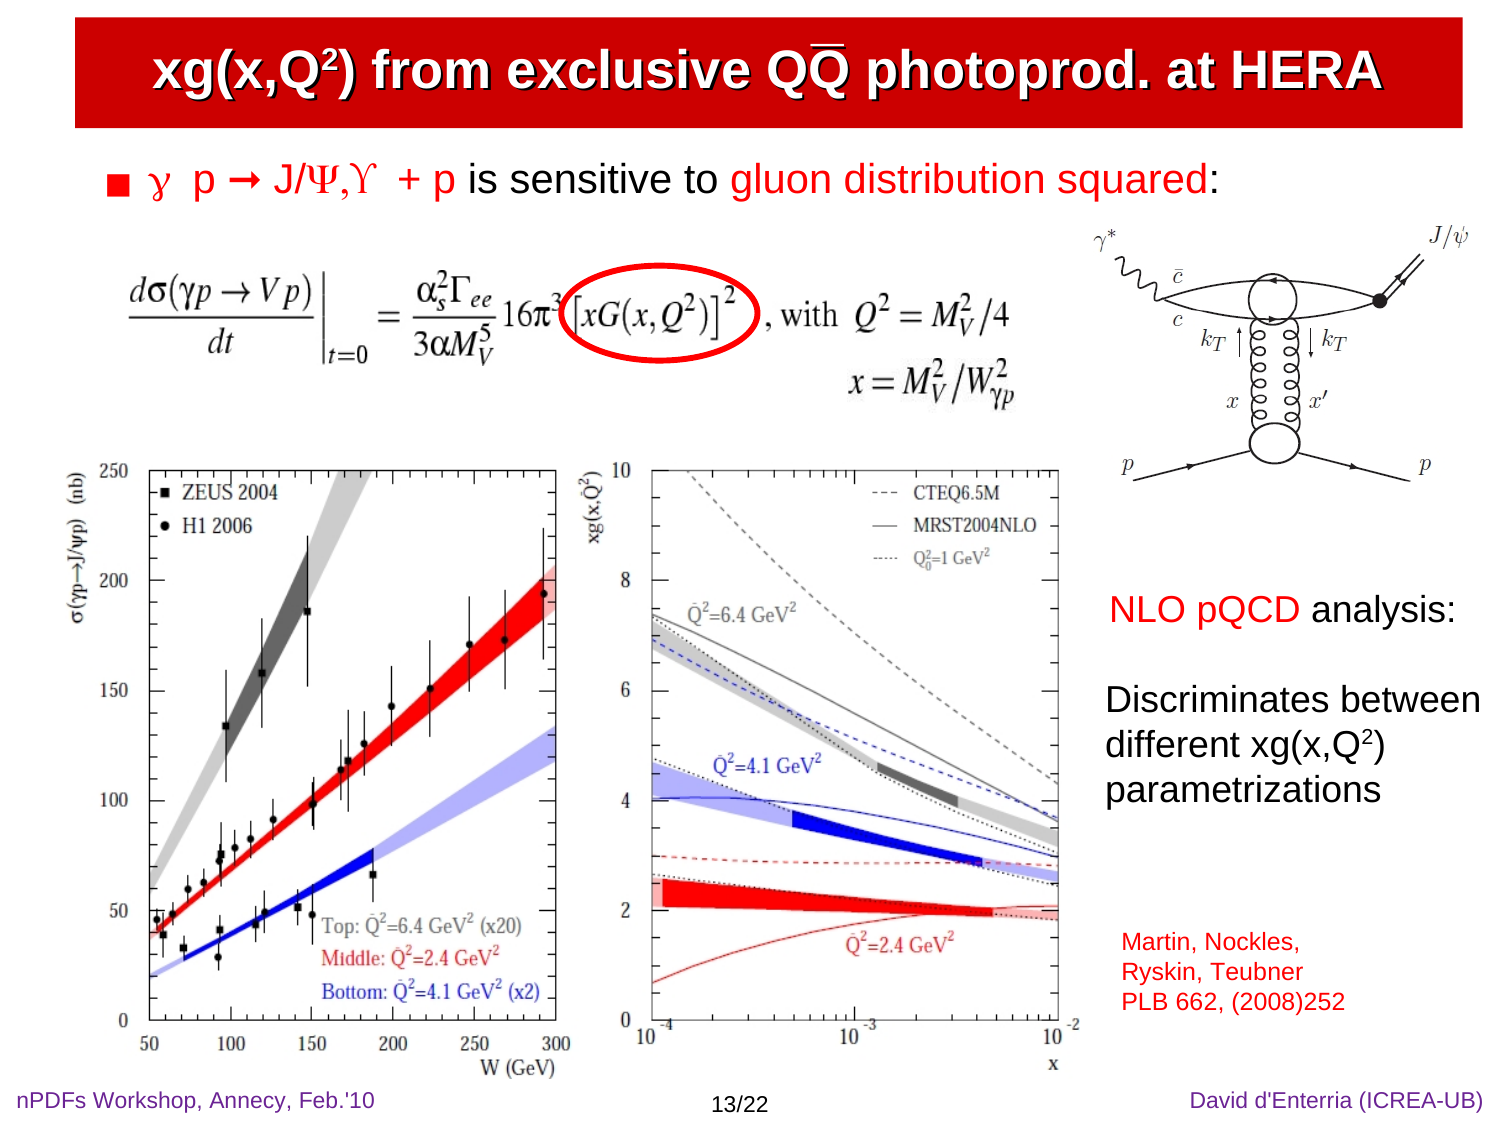

_
# xg(x,Q2) from exclusive QQ photoprod. at HERA
■ g p  J/,¡ + p is sensitive to gluon distribution squared:
Ryskin et al. ZPC 76 (1997)231
NLO pQCD analysis:
J/
Discriminates between
different xg(x,Q2)
parametrizations
J/
Martin, Nockles,
Ryskin, Teubner
PLB 662, (2008)252
g+pVM+p (VM=J/,¡) sensitive to gluon distribution squared: